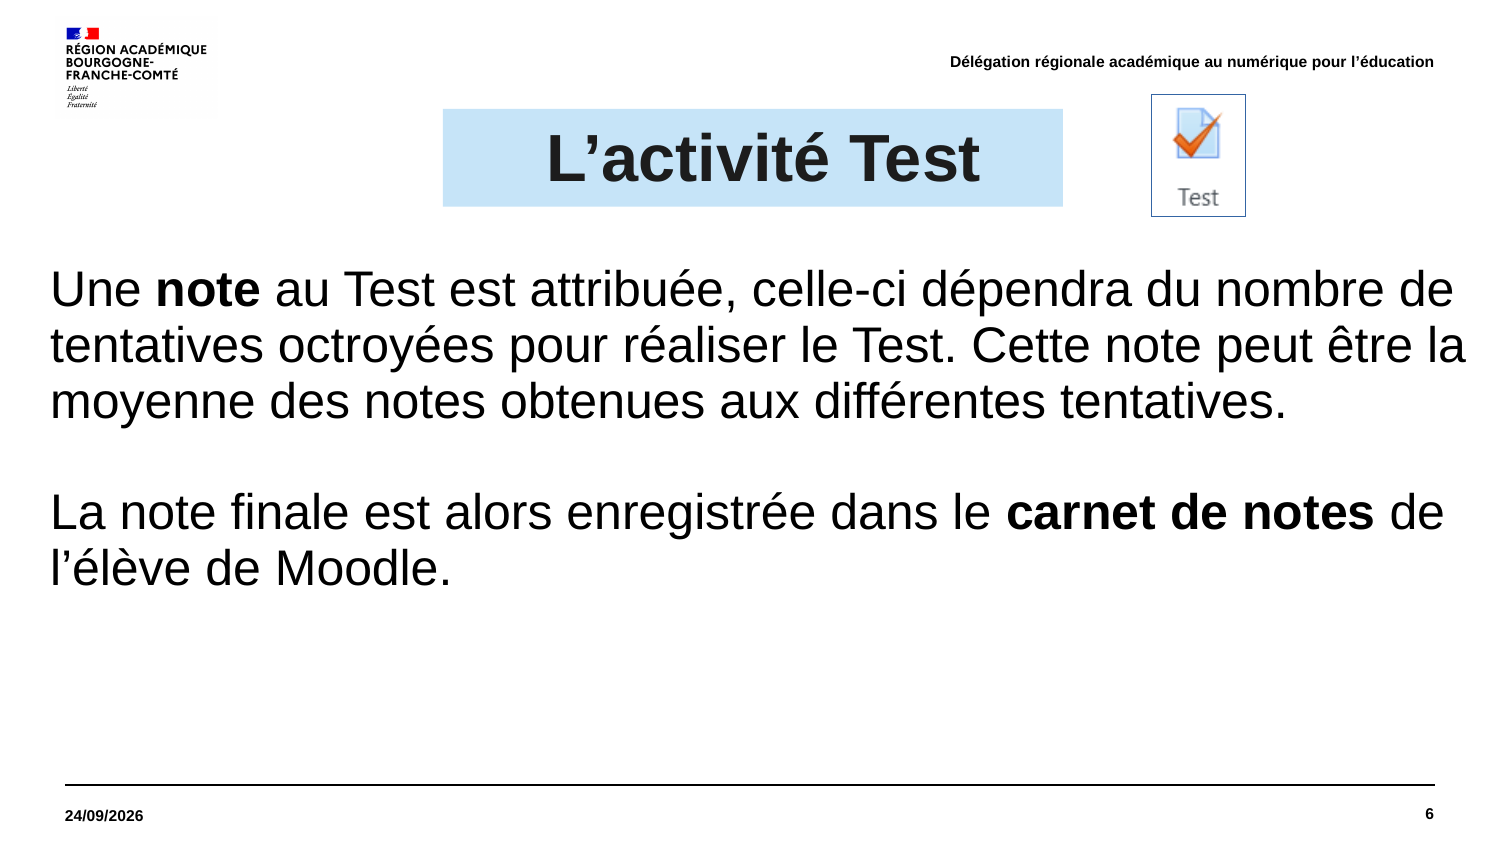

Délégation régionale académique au numérique pour l’éducation
L’activité Test
Une note au Test est attribuée, celle-ci dépendra du nombre de tentatives octroyées pour réaliser le Test. Cette note peut être la moyenne des notes obtenues aux différentes tentatives.
La note finale est alors enregistrée dans le carnet de notes de l’élève de Moodle.